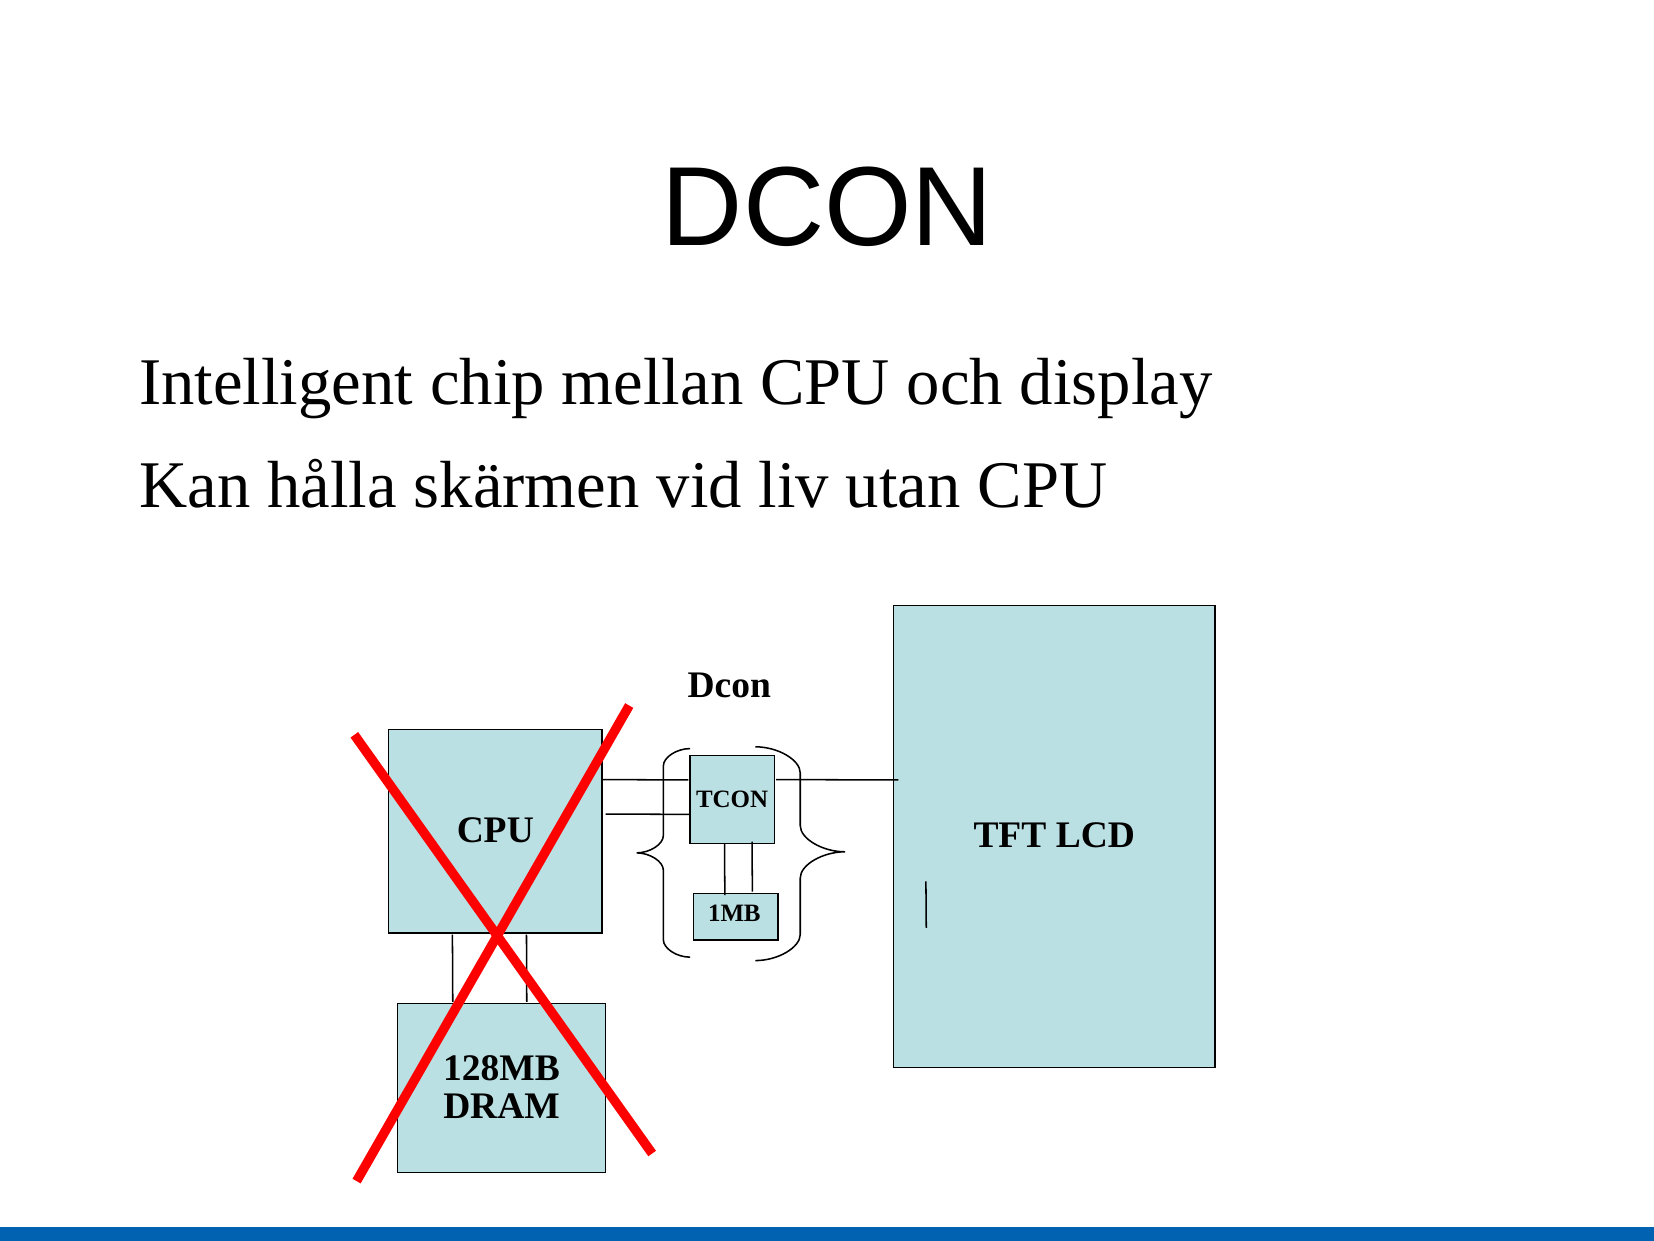

# DCON
Intelligent chip mellan CPU och display
Kan hålla skärmen vid liv utan CPU
TFT LCD
Dcon
CPU
TCON
1MB
128MB
DRAM